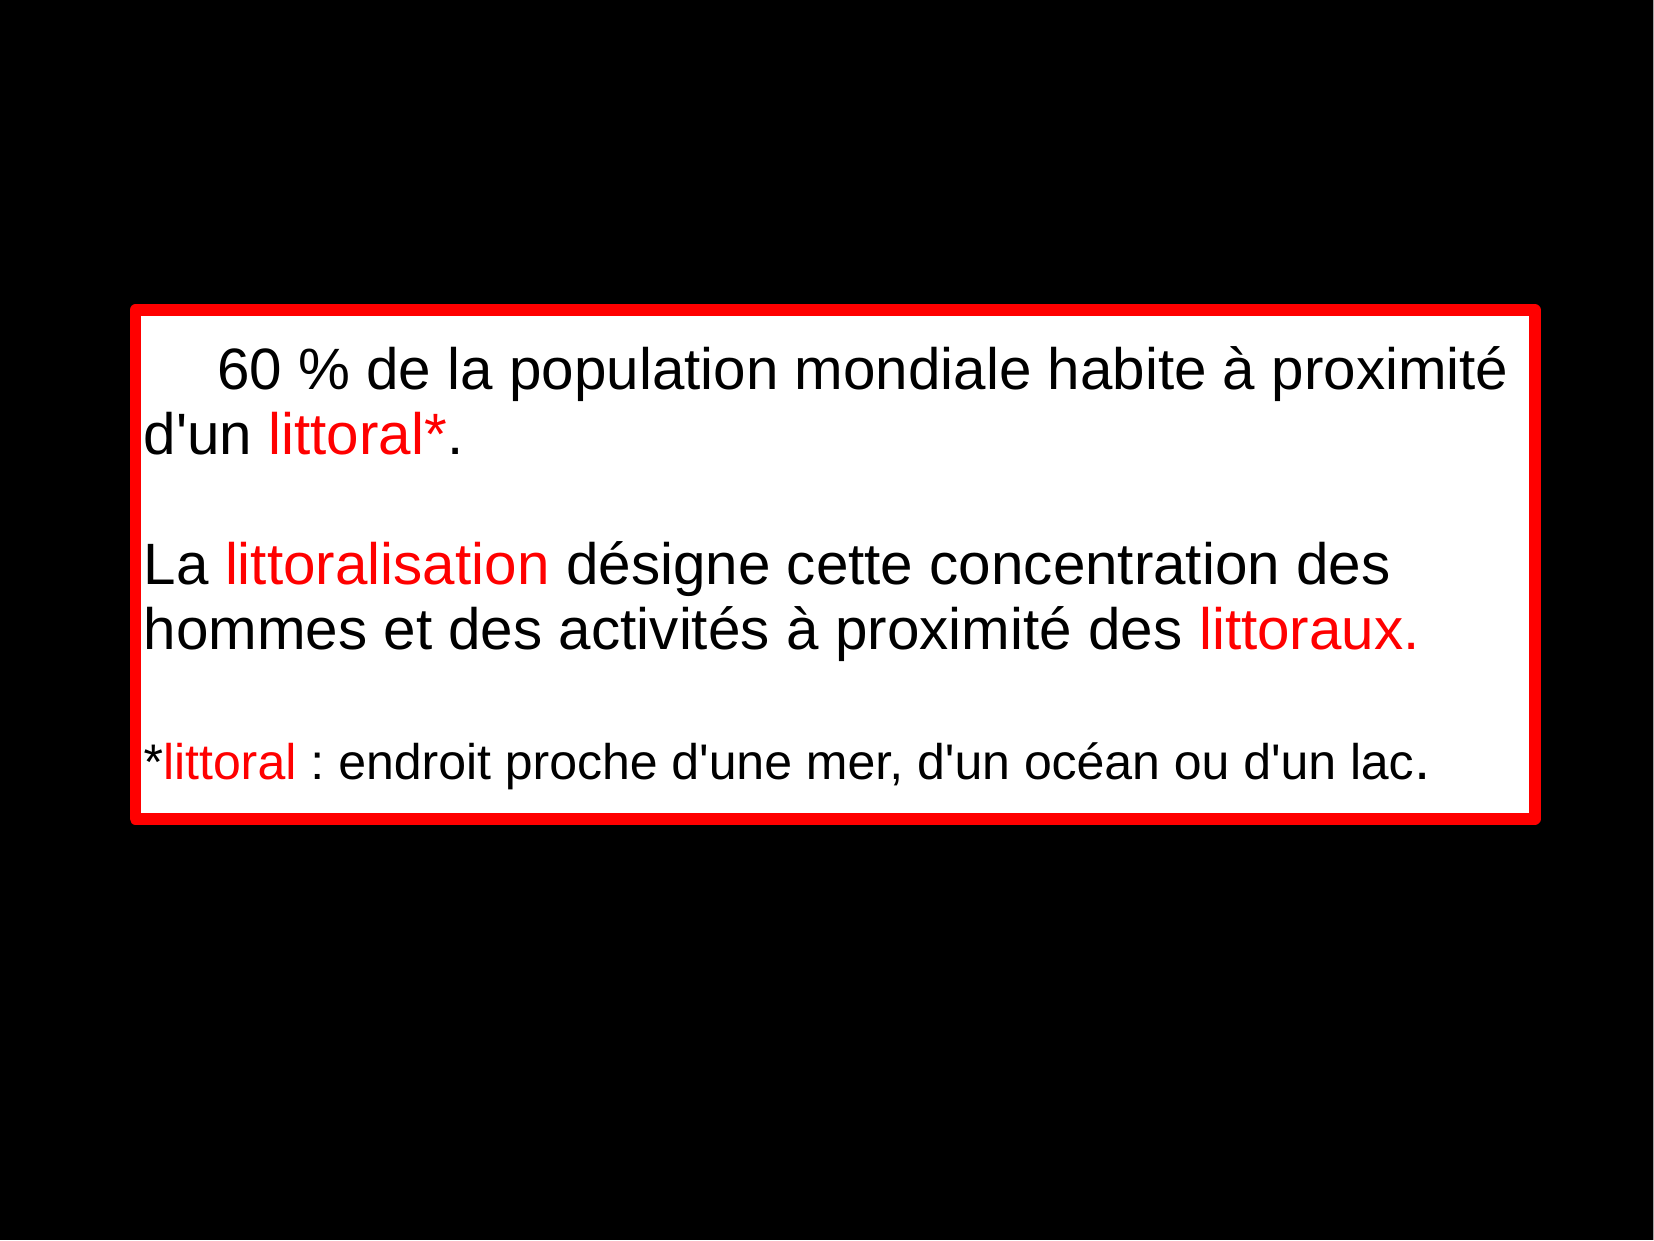

60 % de la population mondiale habite à proximité
d'un littoral*.
La littoralisation désigne cette concentration des
hommes et des activités à proximité des littoraux.
*littoral : endroit proche d'une mer, d'un océan ou d'un lac.